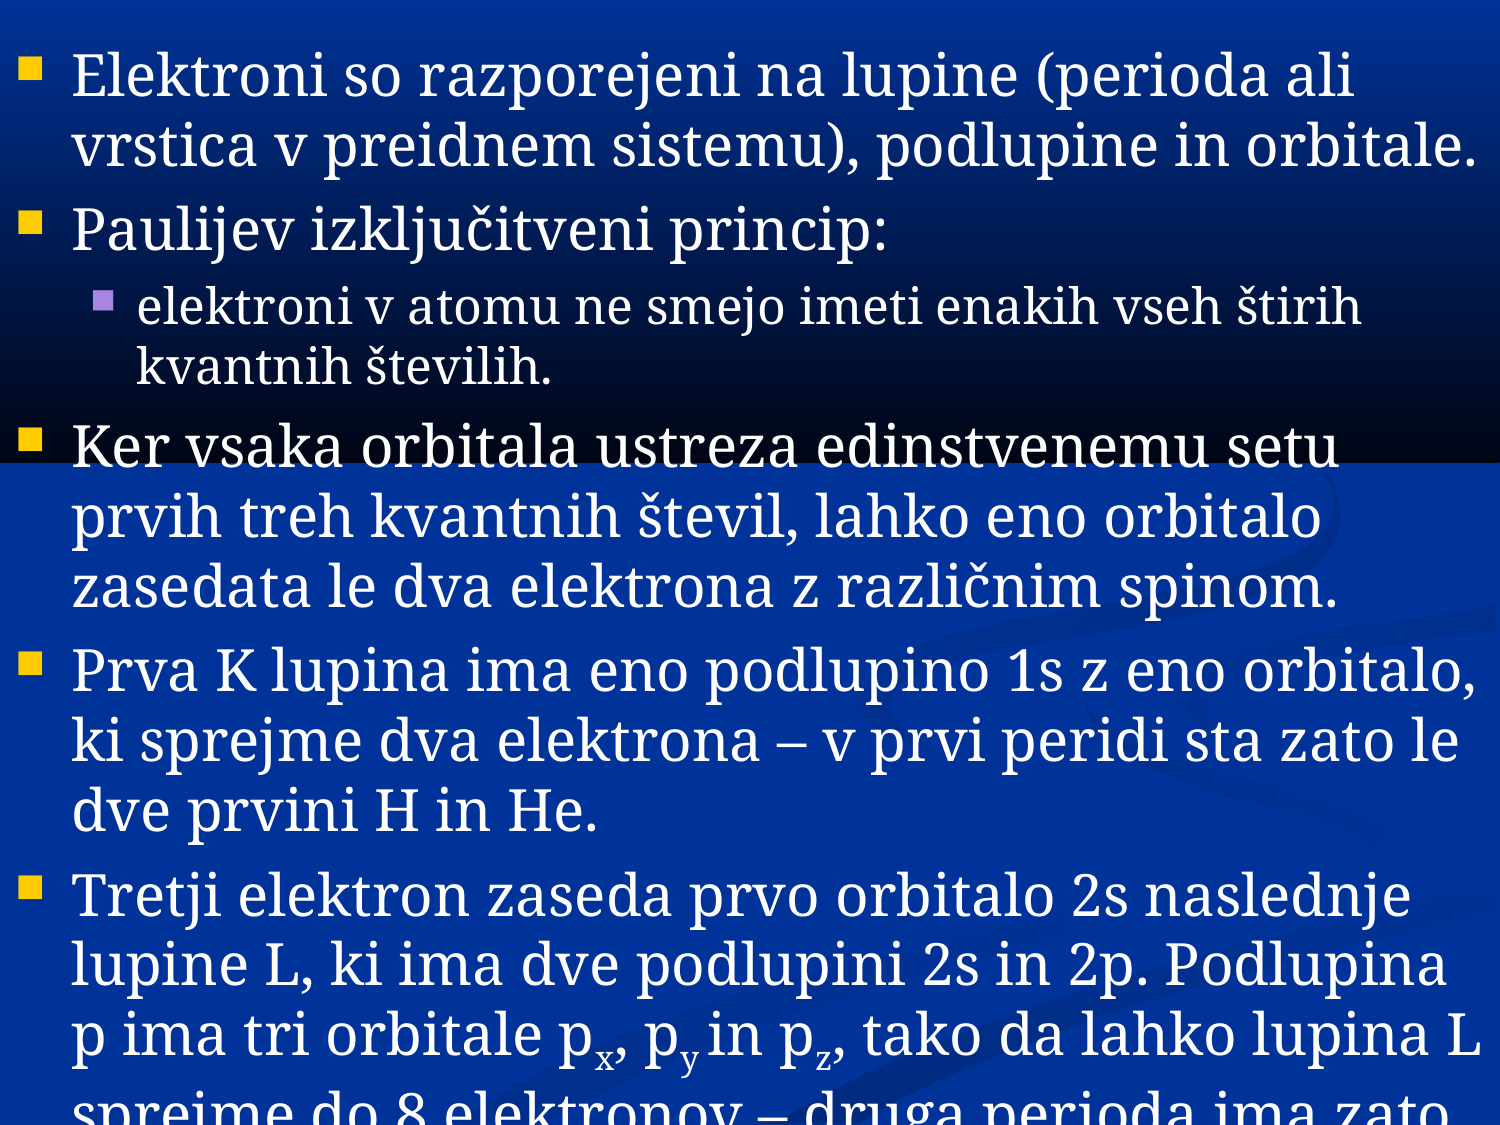

# Elektroni so razporejeni na lupine (perioda ali vrstica v preidnem sistemu), podlupine in orbitale.
Paulijev izključitveni princip:
elektroni v atomu ne smejo imeti enakih vseh štirih kvantnih številih.
Ker vsaka orbitala ustreza edinstvenemu setu prvih treh kvantnih števil, lahko eno orbitalo zasedata le dva elektrona z različnim spinom.
Prva K lupina ima eno podlupino 1s z eno orbitalo, ki sprejme dva elektrona – v prvi peridi sta zato le dve prvini H in He.
Tretji elektron zaseda prvo orbitalo 2s naslednje lupine L, ki ima dve podlupini 2s in 2p. Podlupina p ima tri orbitale px, py in pz, tako da lahko lupina L sprejme do 8 elektronov – druga perioda ima zato osem prvin (Li – Ne).